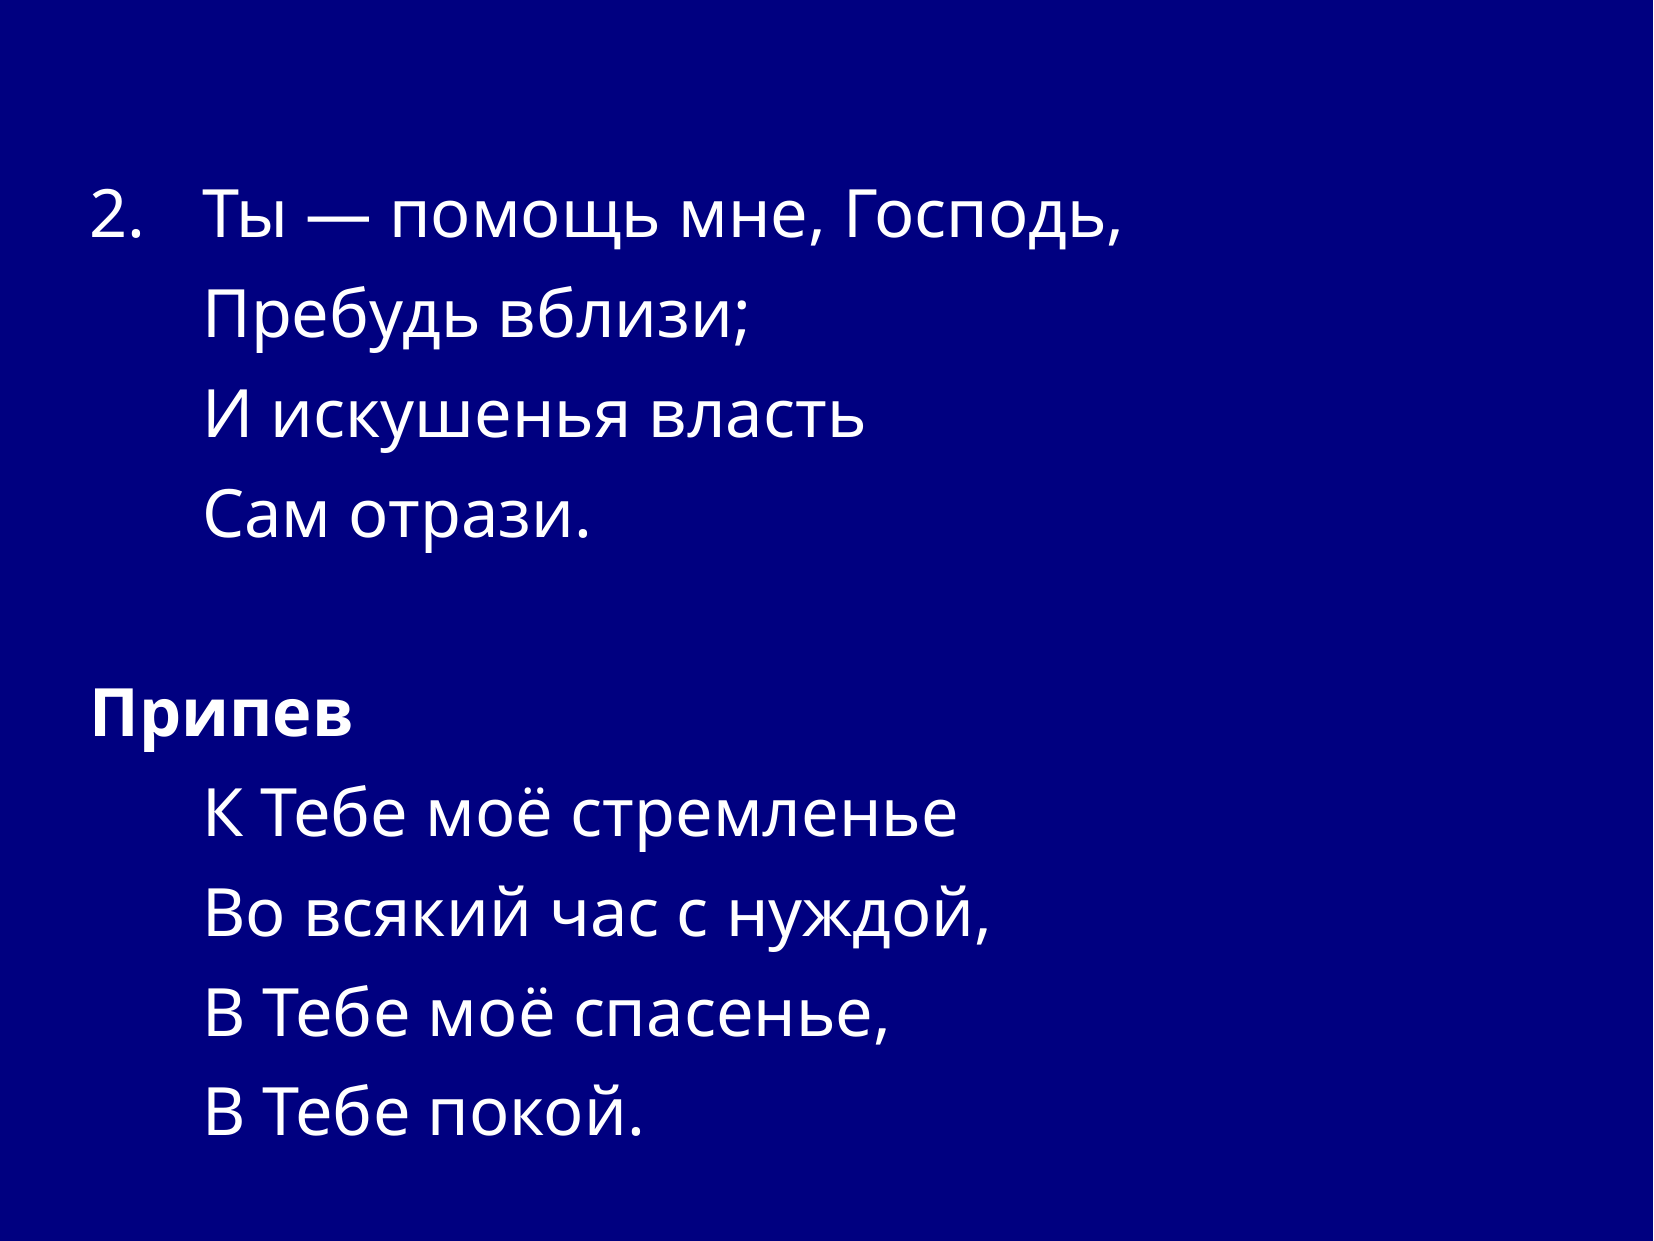

2.	Ты — помощь мне, Господь,
	Пребудь вблизи;
	И искушенья власть
	Сам отрази.
Припев
	К Тебе моё стремленье
	Во всякий час с нуждой,
	В Тебе моё спасенье,
	В Тебе покой.